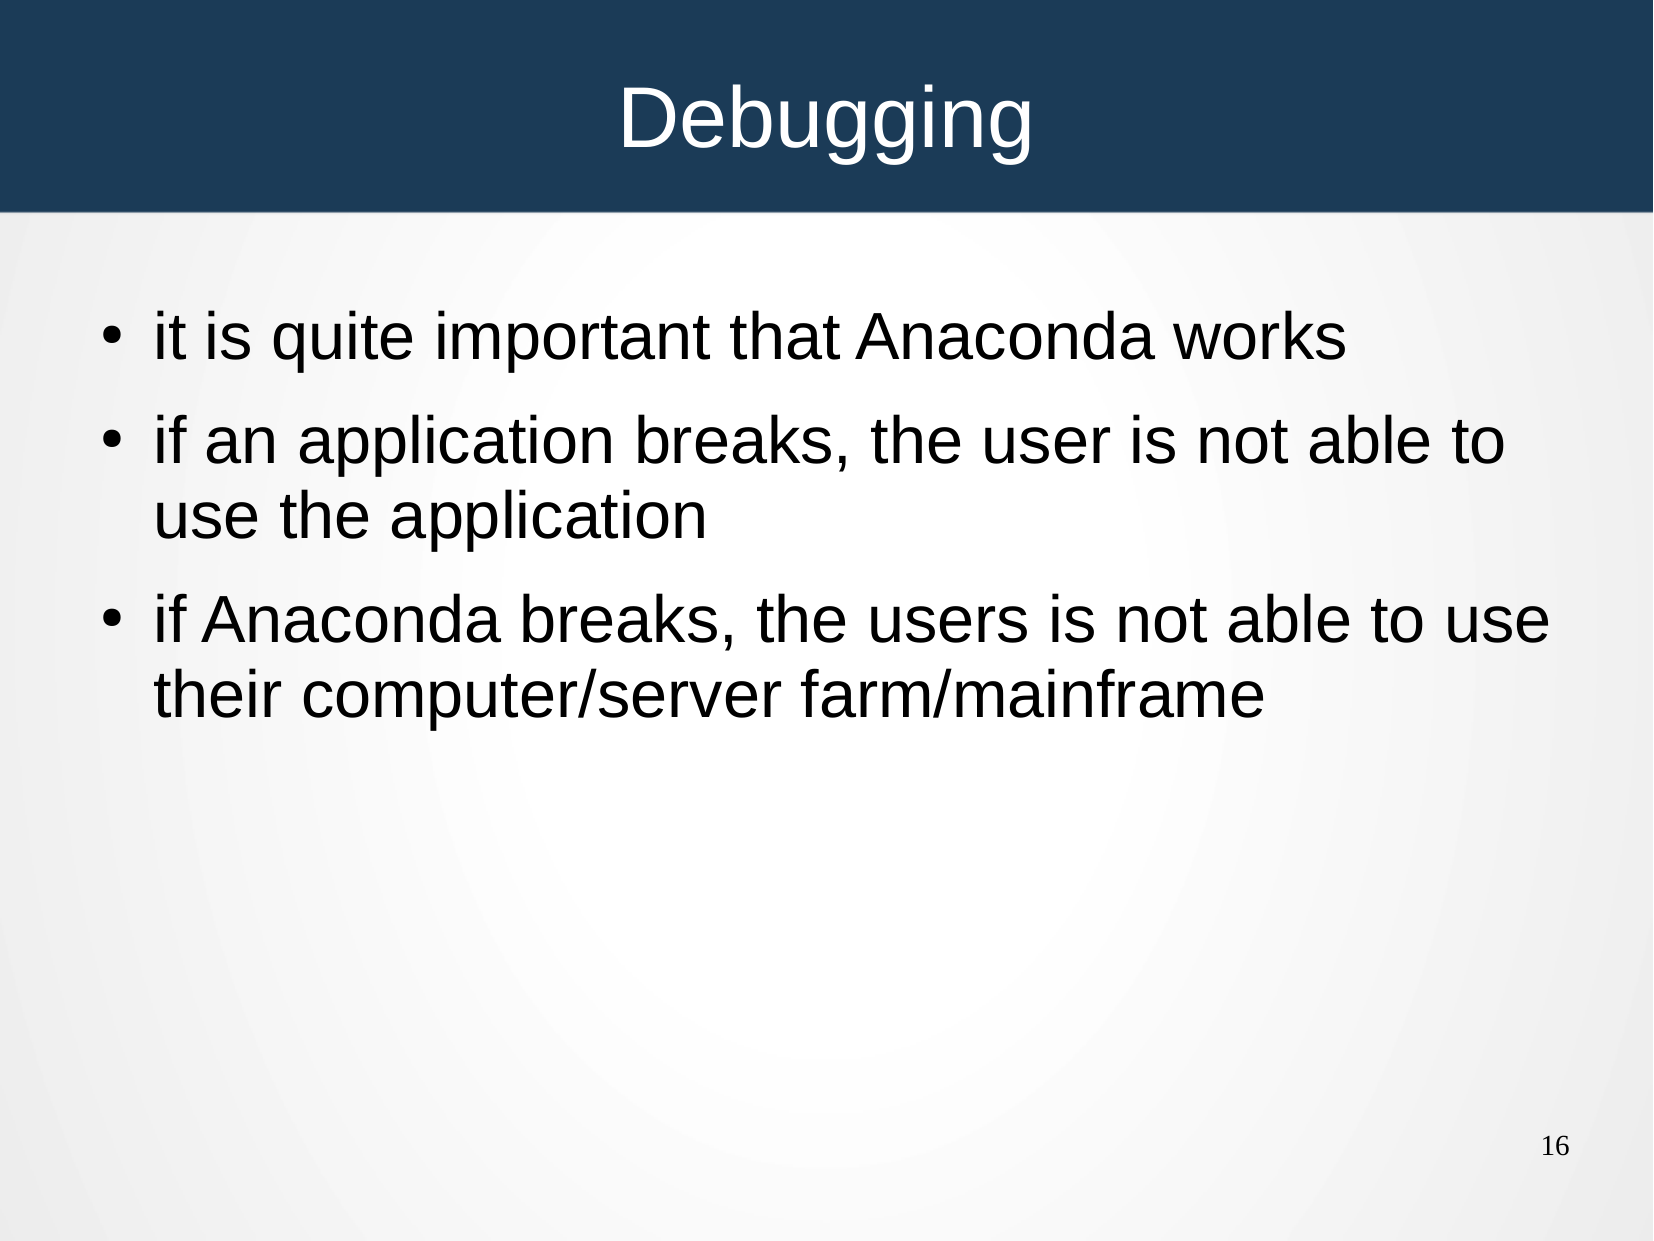

# Debugging
it is quite important that Anaconda works
if an application breaks, the user is not able to use the application
if Anaconda breaks, the users is not able to use their computer/server farm/mainframe
16